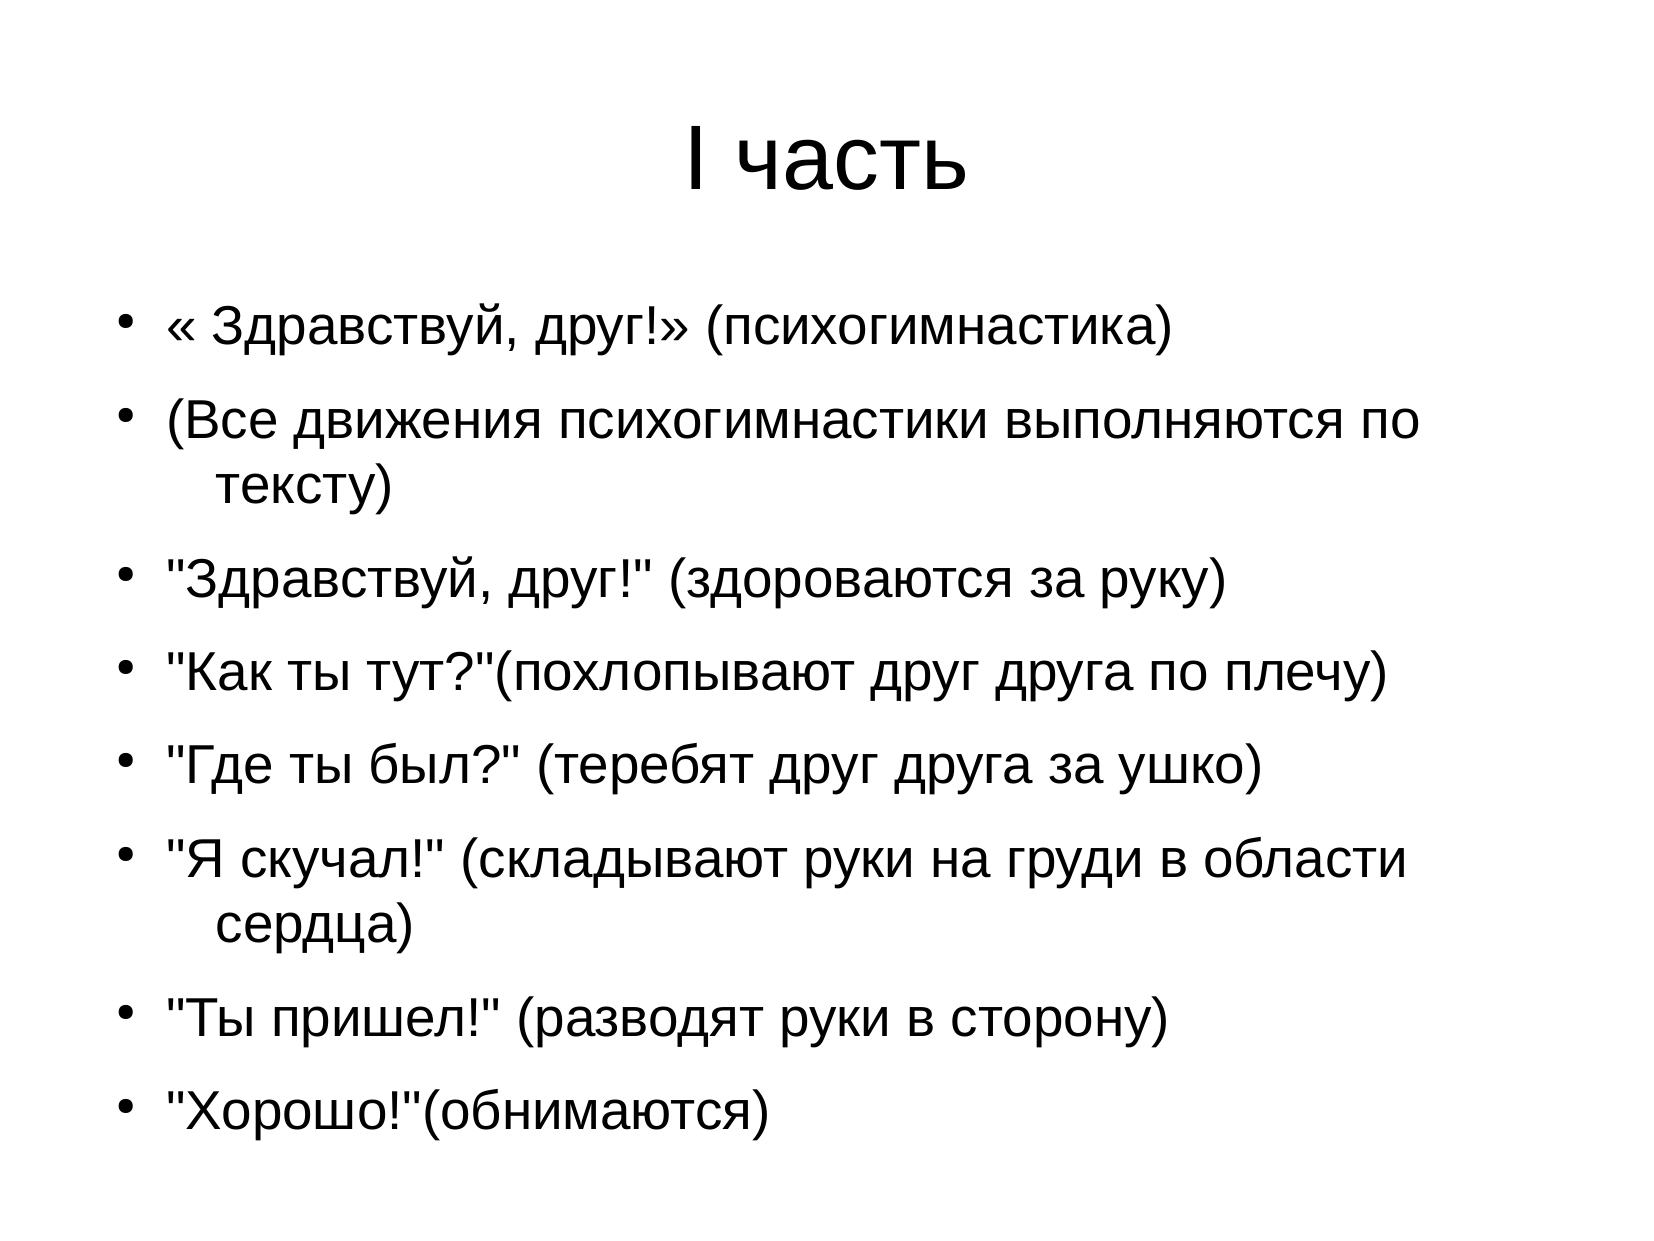

# I часть
« Здравствуй, друг!» (психогимнастика)
(Все движения психогимнастики выполняются по тексту)
"Здравствуй, друг!" (здороваются за руку)
"Как ты тут?"(похлопывают друг друга по плечу)
"Где ты был?" (теребят друг друга за ушко)
"Я скучал!" (складывают руки на груди в области сердца)
"Ты пришел!" (разводят руки в сторону)
"Хорошо!"(обнимаются)